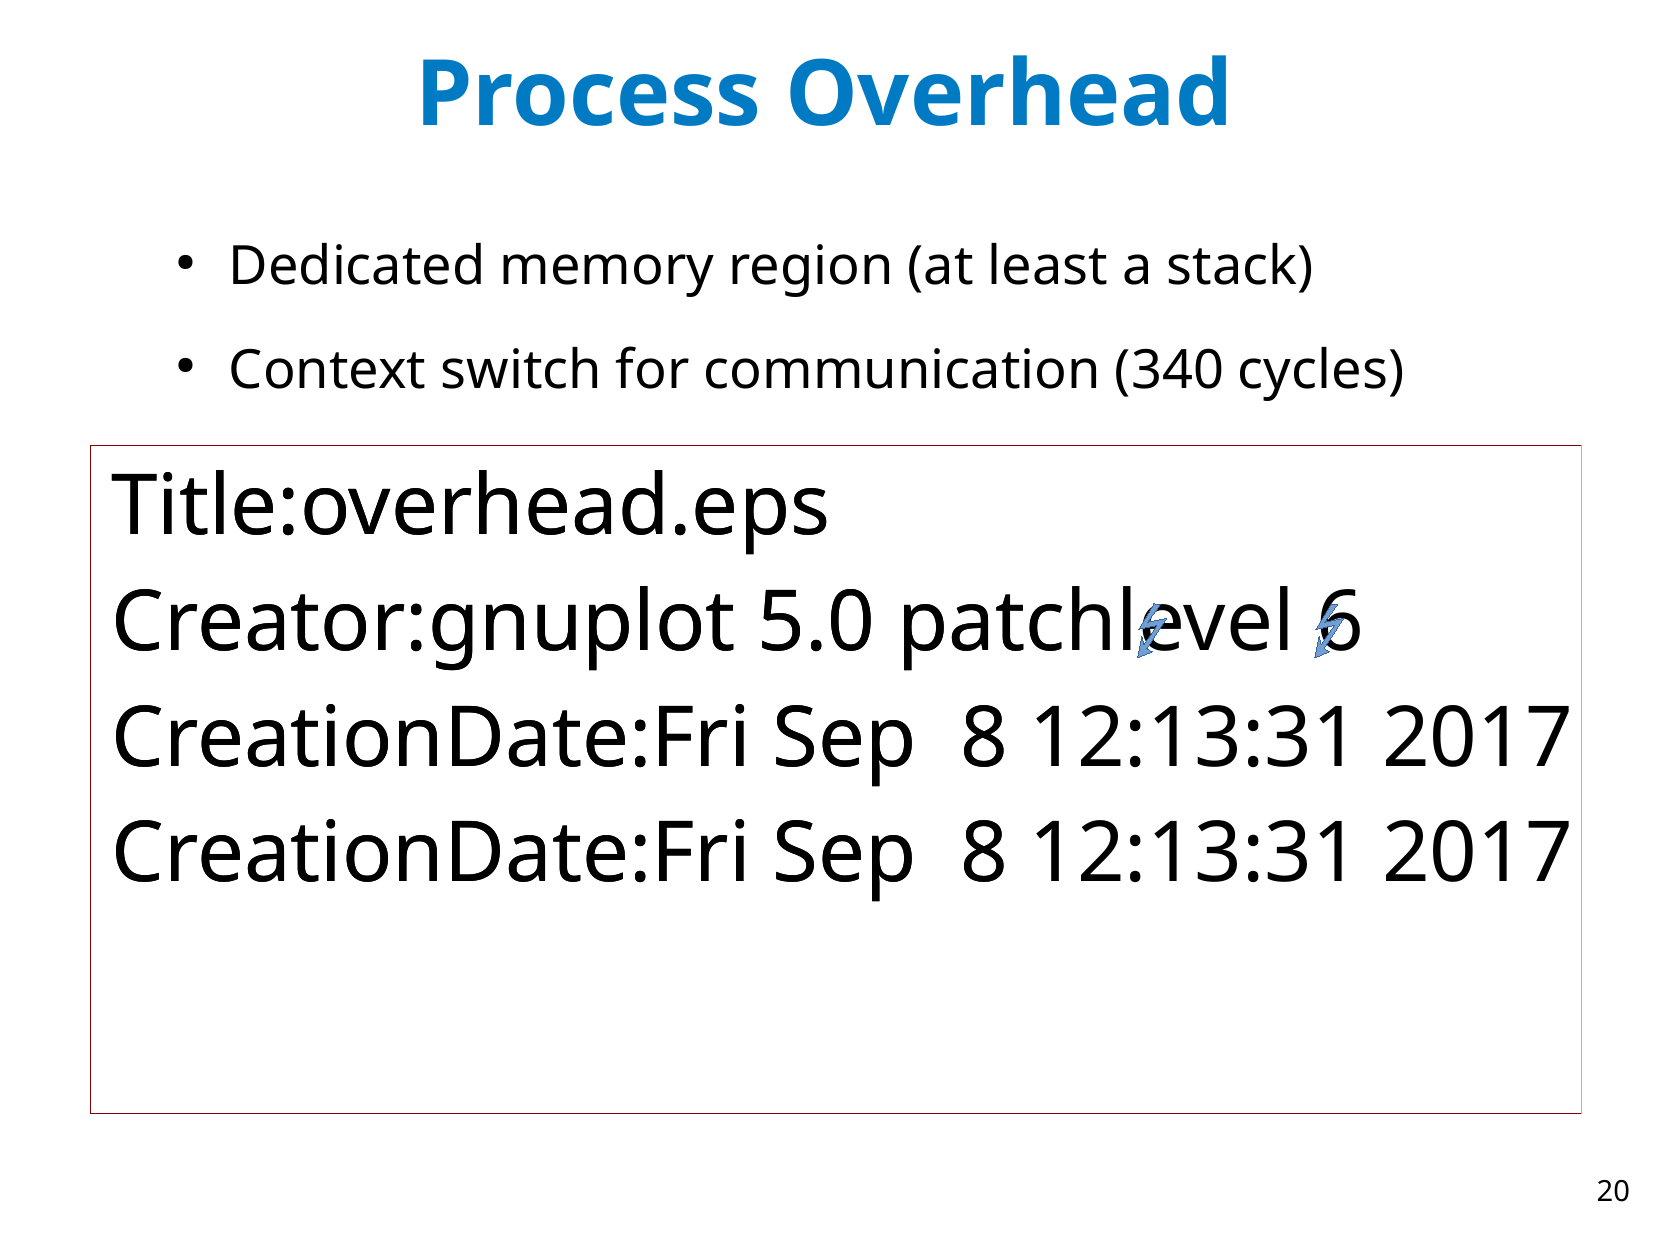

Process Overhead
# Dedicated memory region (at least a stack)
Context switch for communication (340 cycles)
20